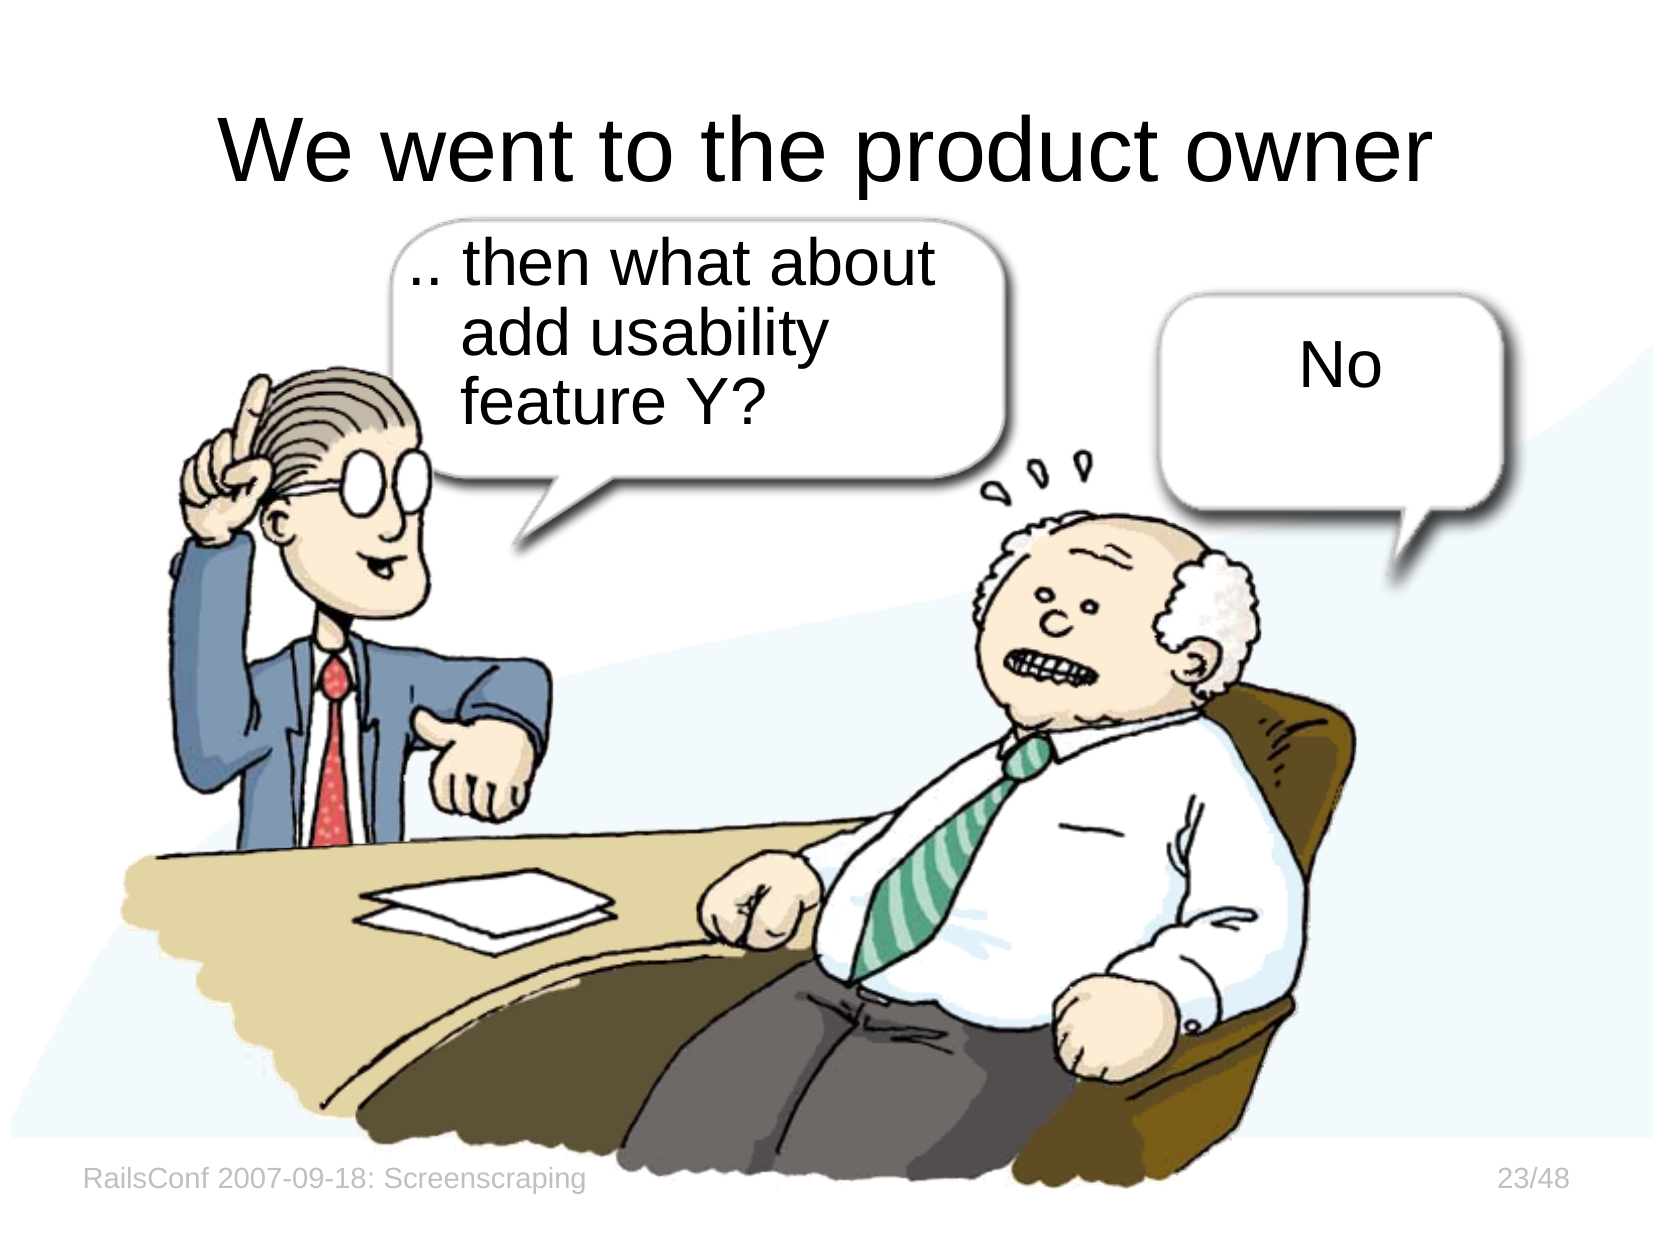

# We went to the product owner
.. then what about add usability feature Y?
 No
2007-09-18
23